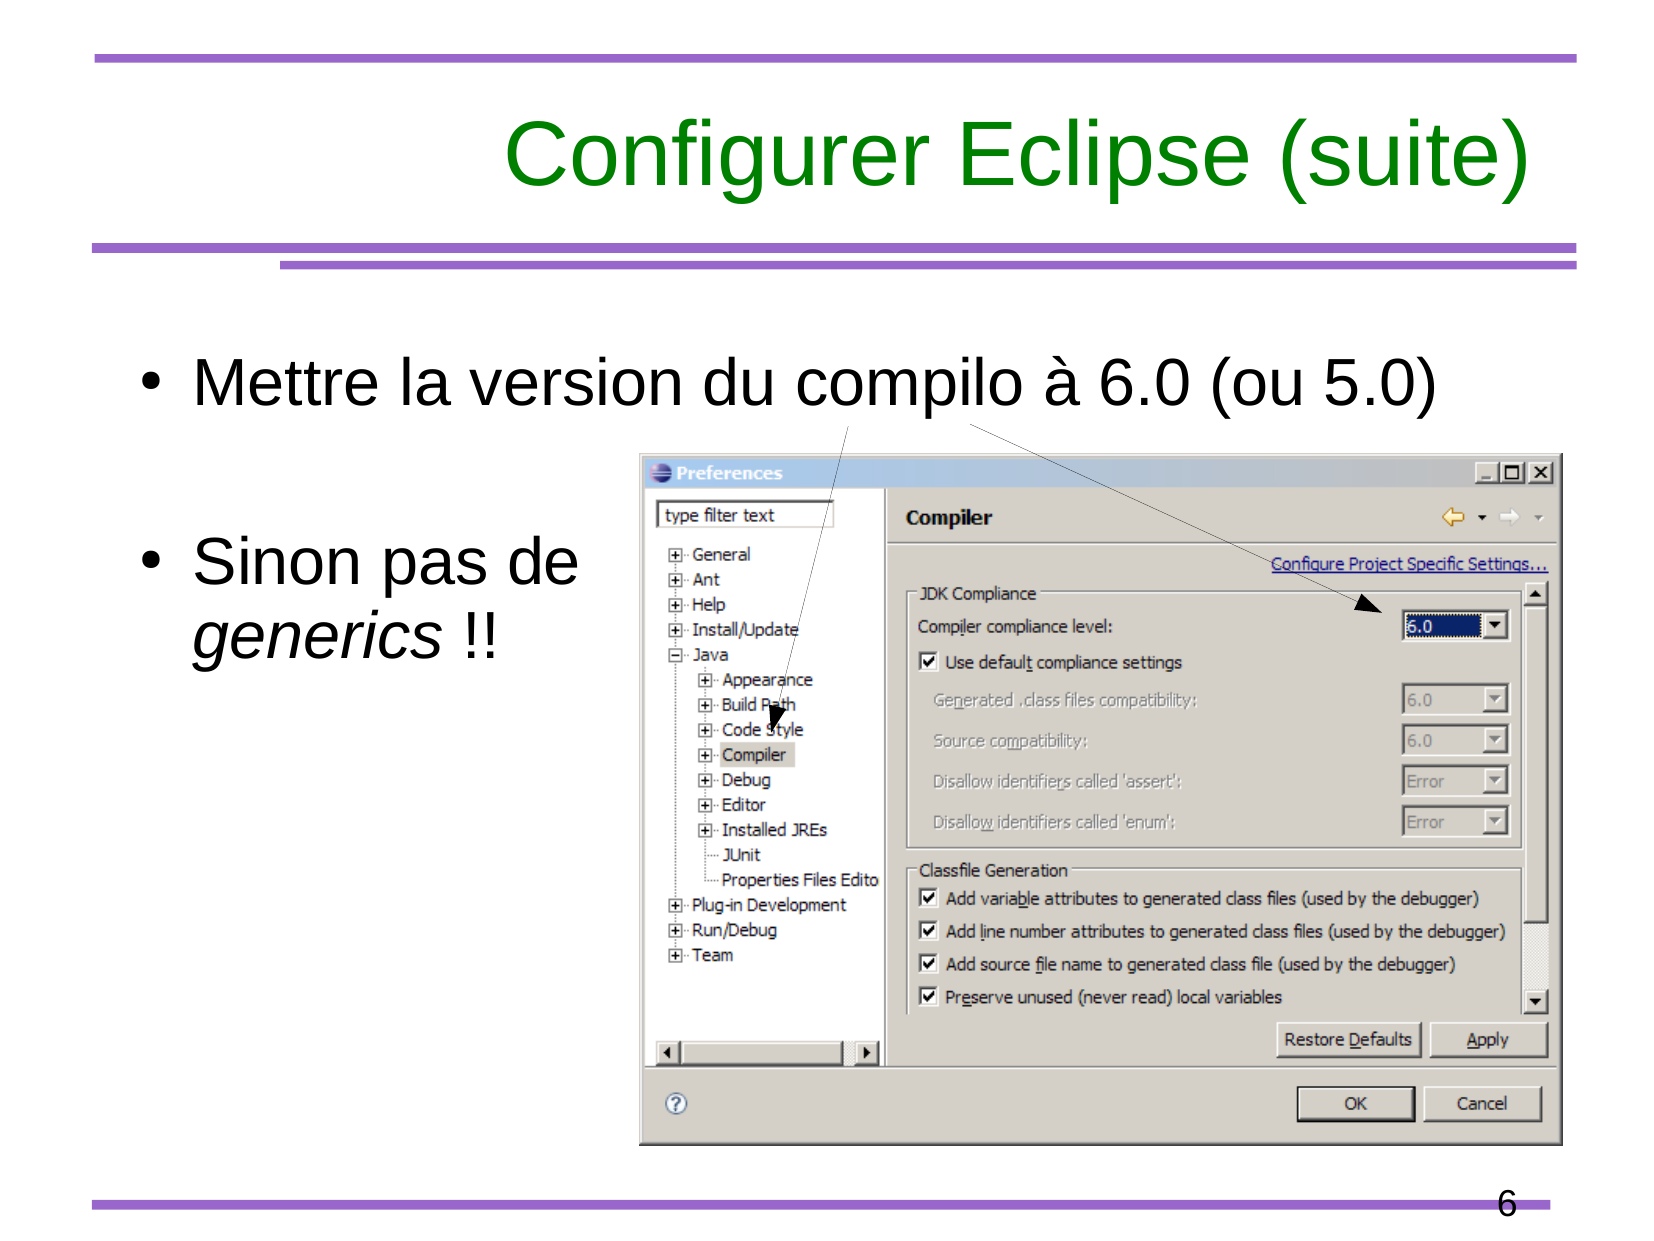

# Configurer Eclipse (suite)
Mettre la version du compilo à 6.0 (ou 5.0)
Sinon pas de
generics !!